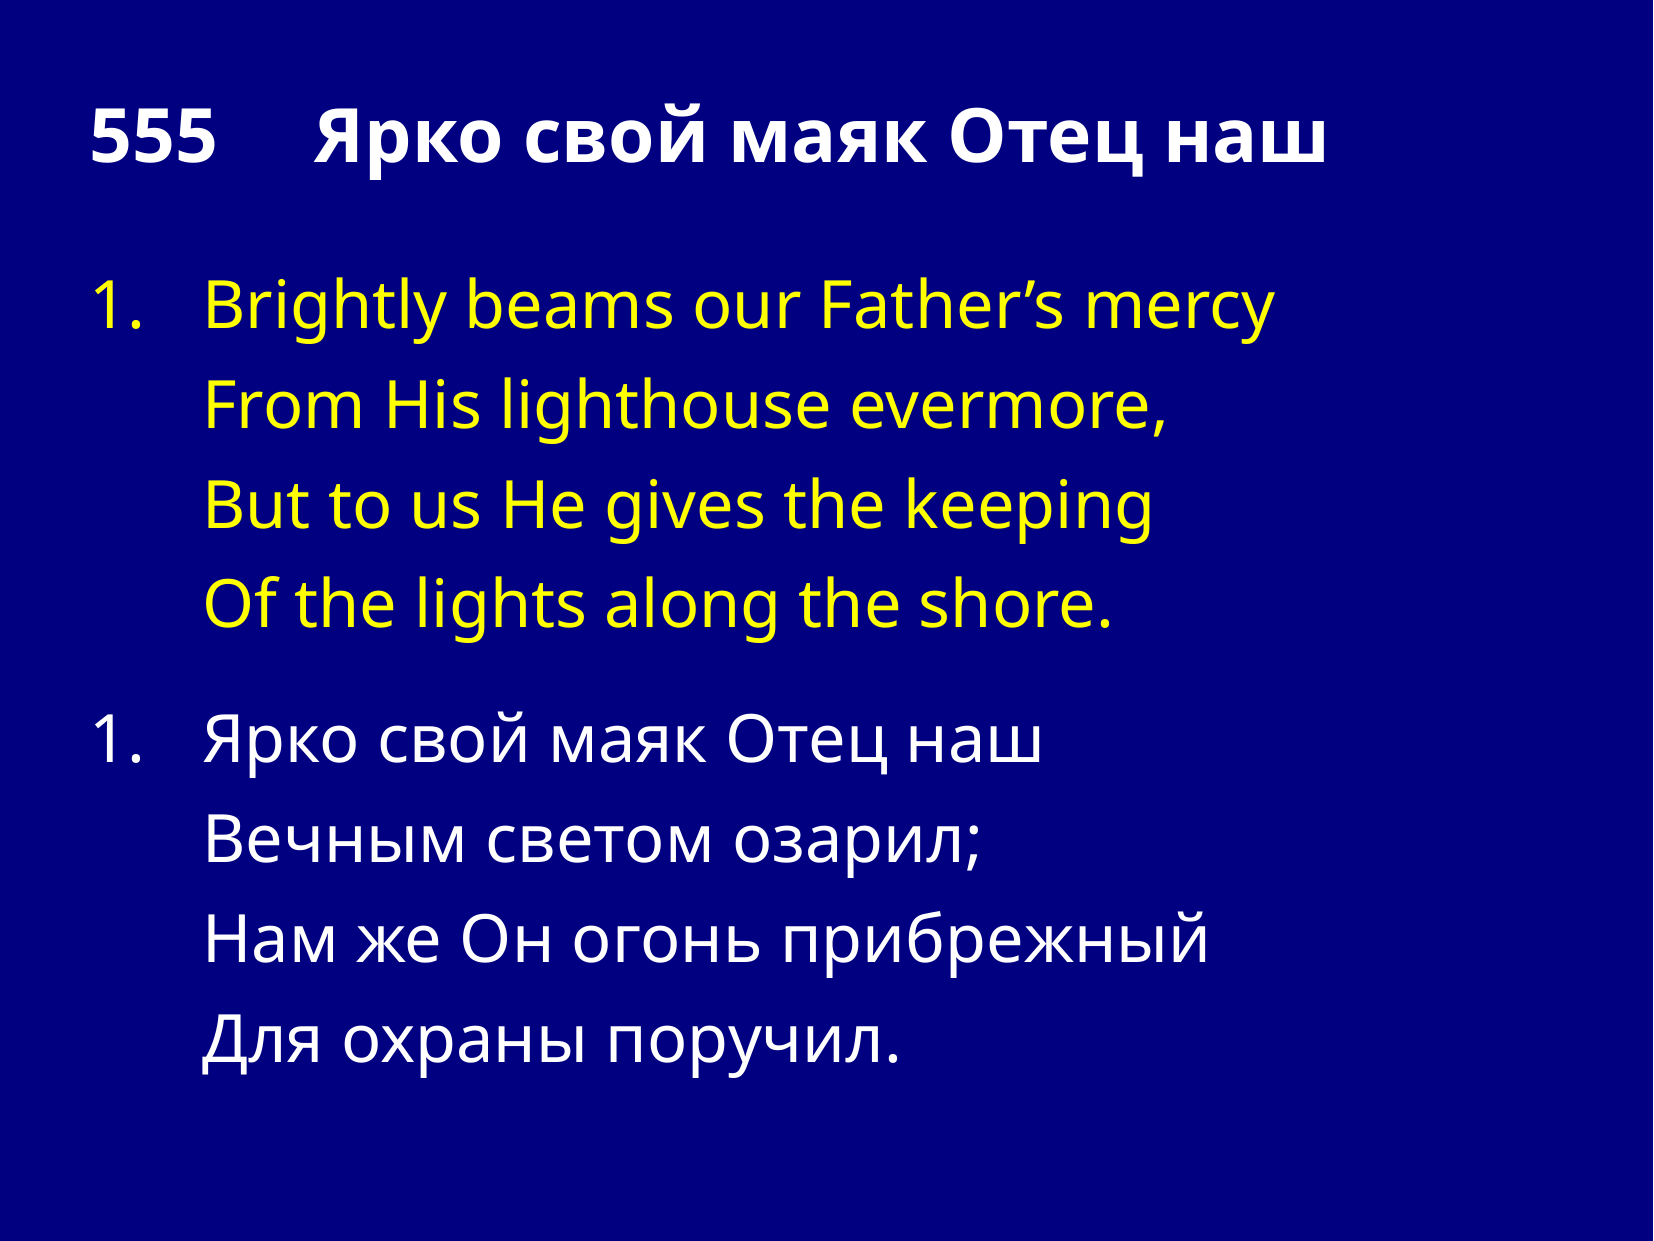

555	Ярко свой маяк Отец наш
1.	Brightly beams our Father’s mercy
	From His lighthouse evermore,
	But to us He gives the keeping
	Of the lights along the shore.
1.	Ярко свой маяк Отец наш
	Вечным светом озарил;
	Нам же Он огонь прибрежный
	Для охраны поручил.